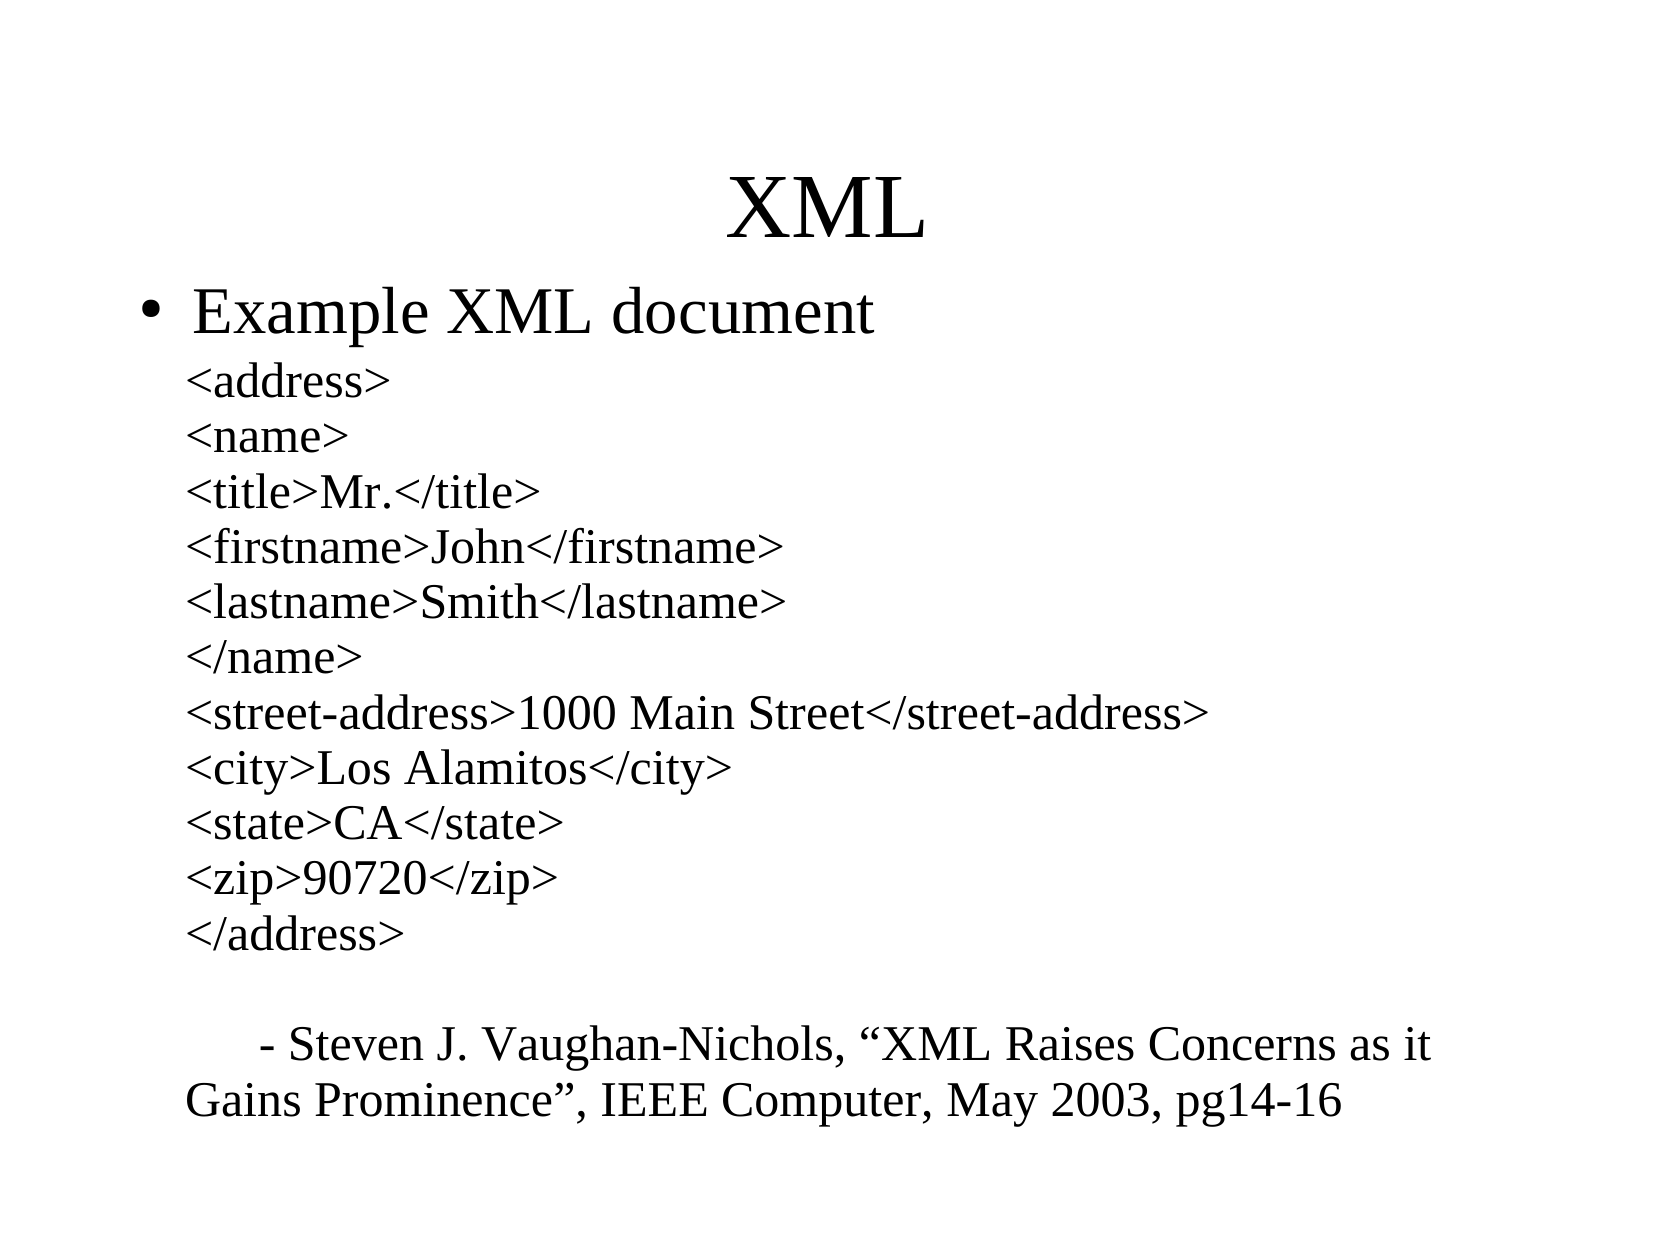

# XML
Example XML document
<address>
<name>
<title>Mr.</title>
<firstname>John</firstname>
<lastname>Smith</lastname>
</name>
<street-address>1000 Main Street</street-address>
<city>Los Alamitos</city>
<state>CA</state>
<zip>90720</zip>
</address>
	- Steven J. Vaughan-Nichols, “XML Raises Concerns as it Gains Prominence”, IEEE Computer, May 2003, pg14-16